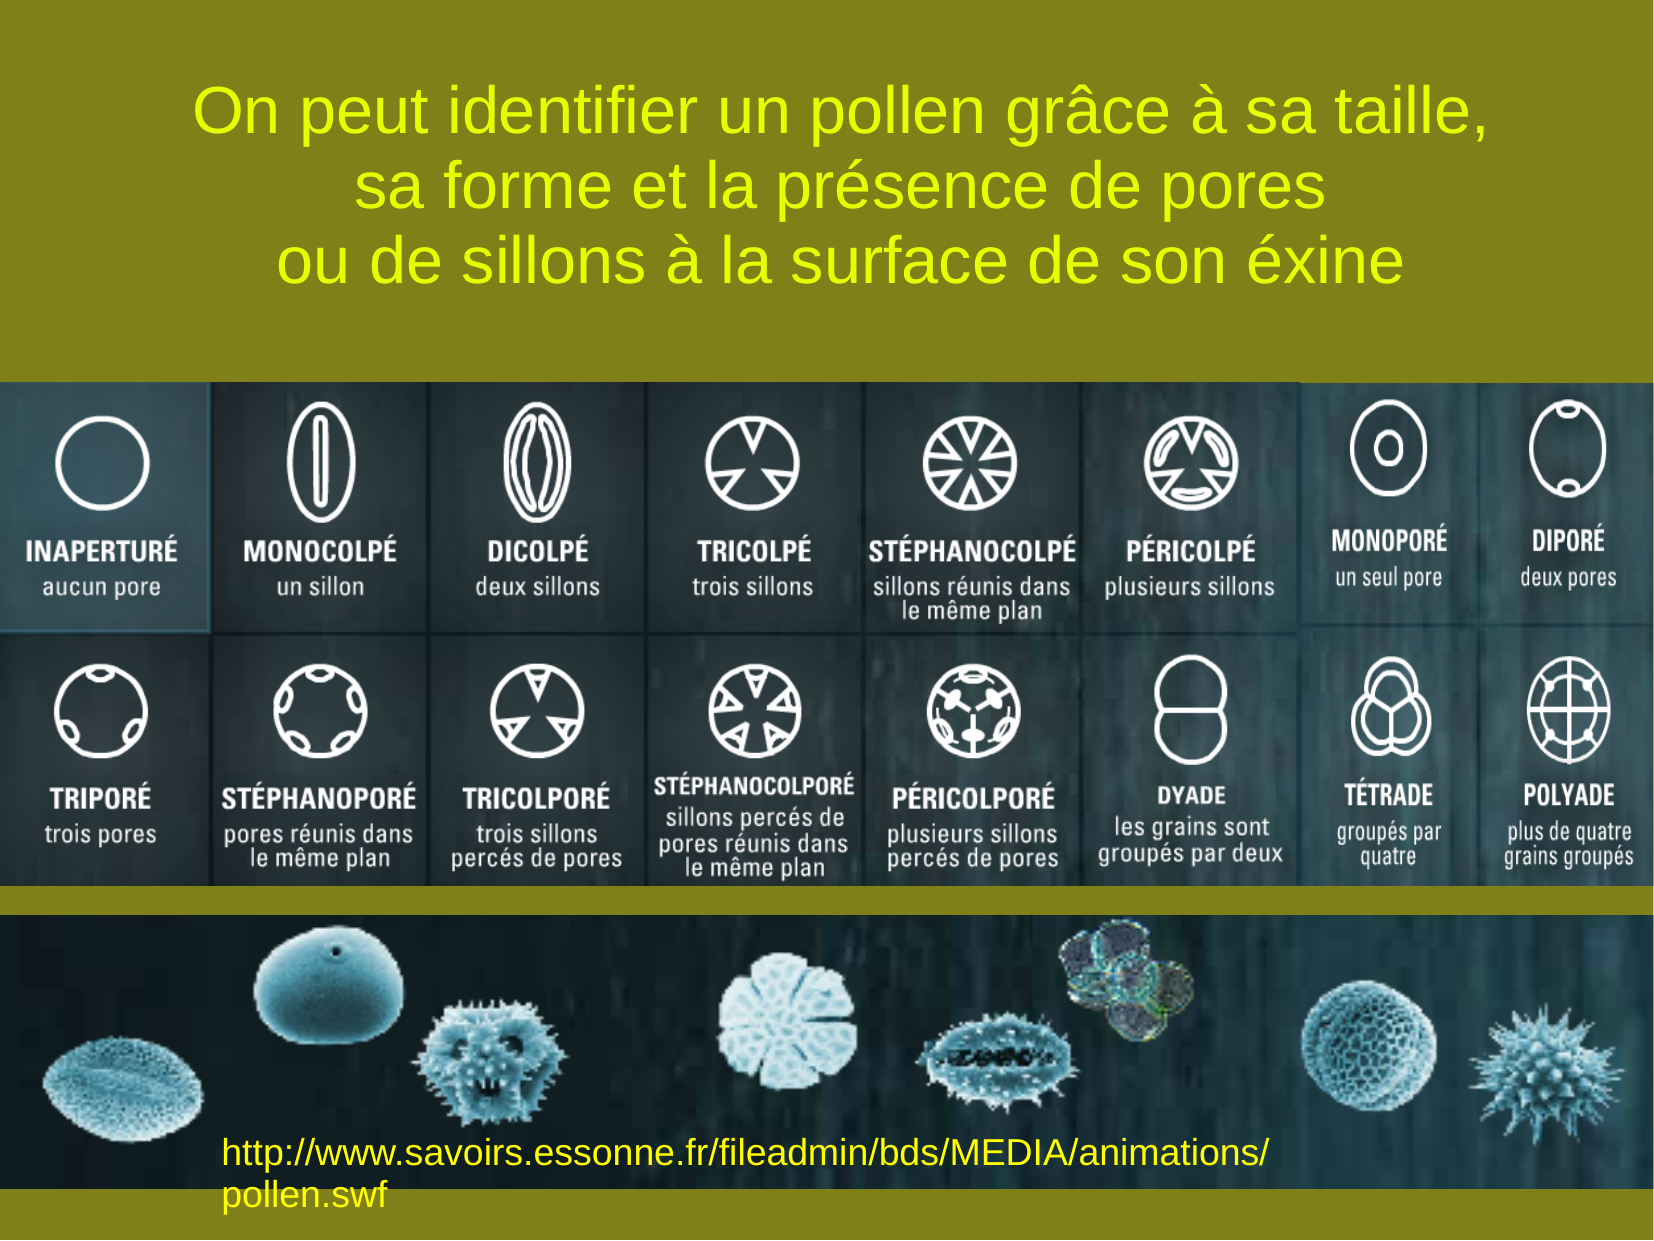

# On peut identifier un pollen grâce à sa taille, sa forme et la présence de pores ou de sillons à la surface de son éxine
http://www.savoirs.essonne.fr/fileadmin/bds/MEDIA/animations/pollen.swf